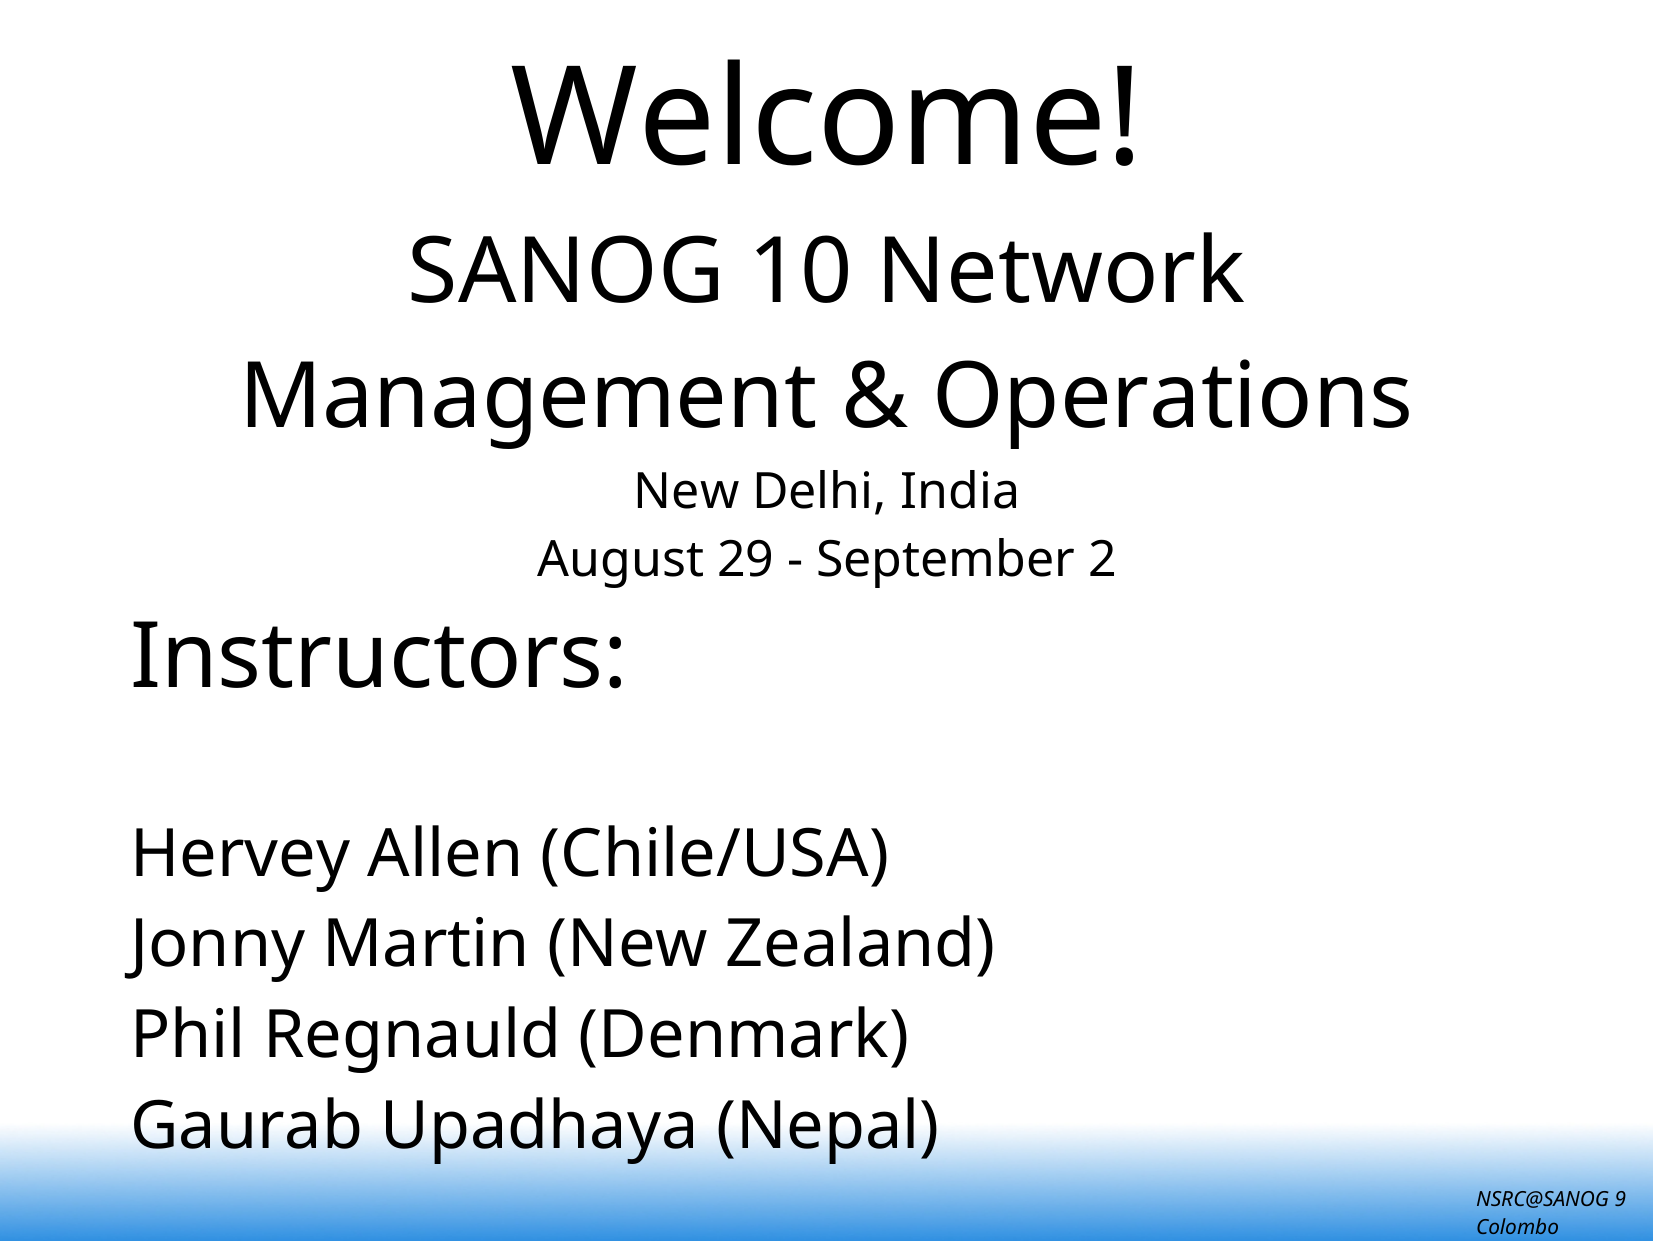

# Welcome! SANOG 10 Network Management & Operations New Delhi, India August 29 - September 2
Instructors:
Hervey Allen (Chile/USA)
Jonny Martin (New Zealand)
Phil Regnauld (Denmark)
Gaurab Upadhaya (Nepal)